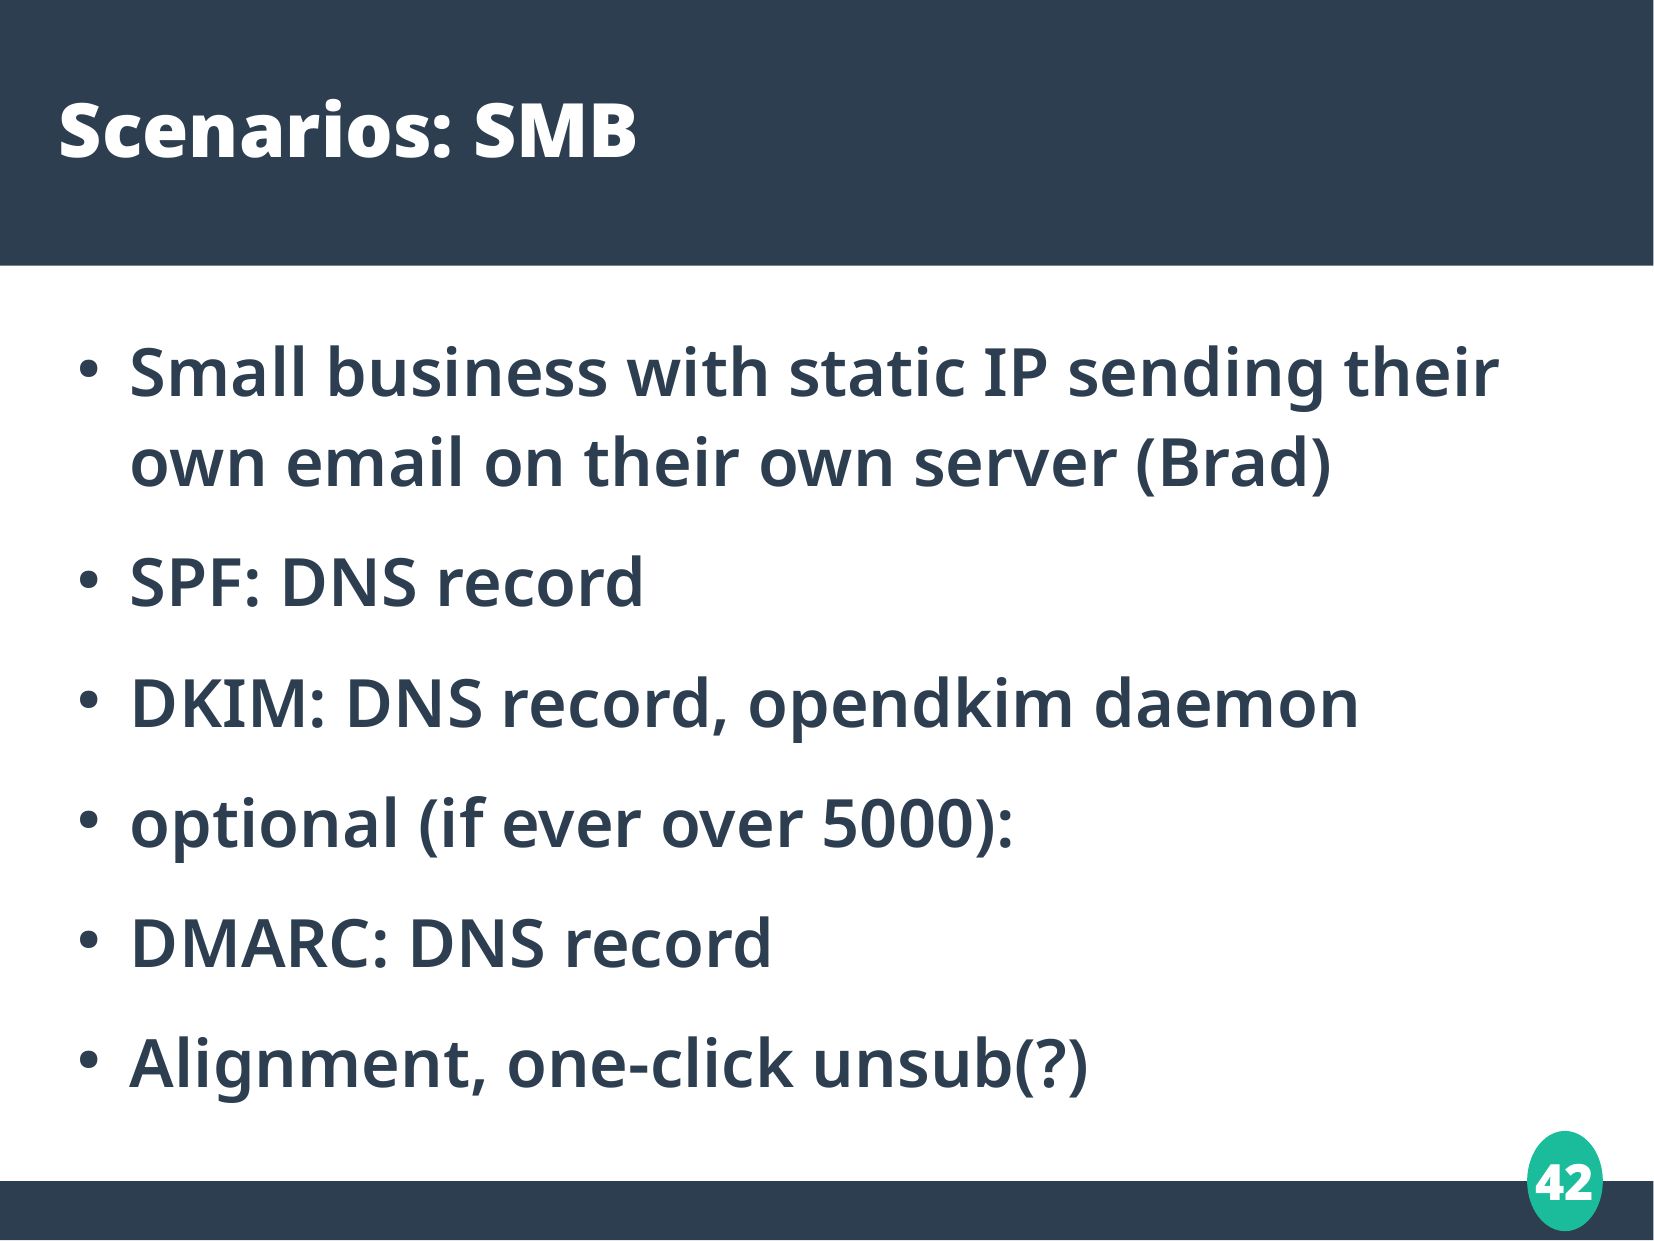

# Scenarios: SMB
Small business with static IP sending their own email on their own server (Brad)
SPF: DNS record
DKIM: DNS record, opendkim daemon
optional (if ever over 5000):
DMARC: DNS record
Alignment, one-click unsub(?)